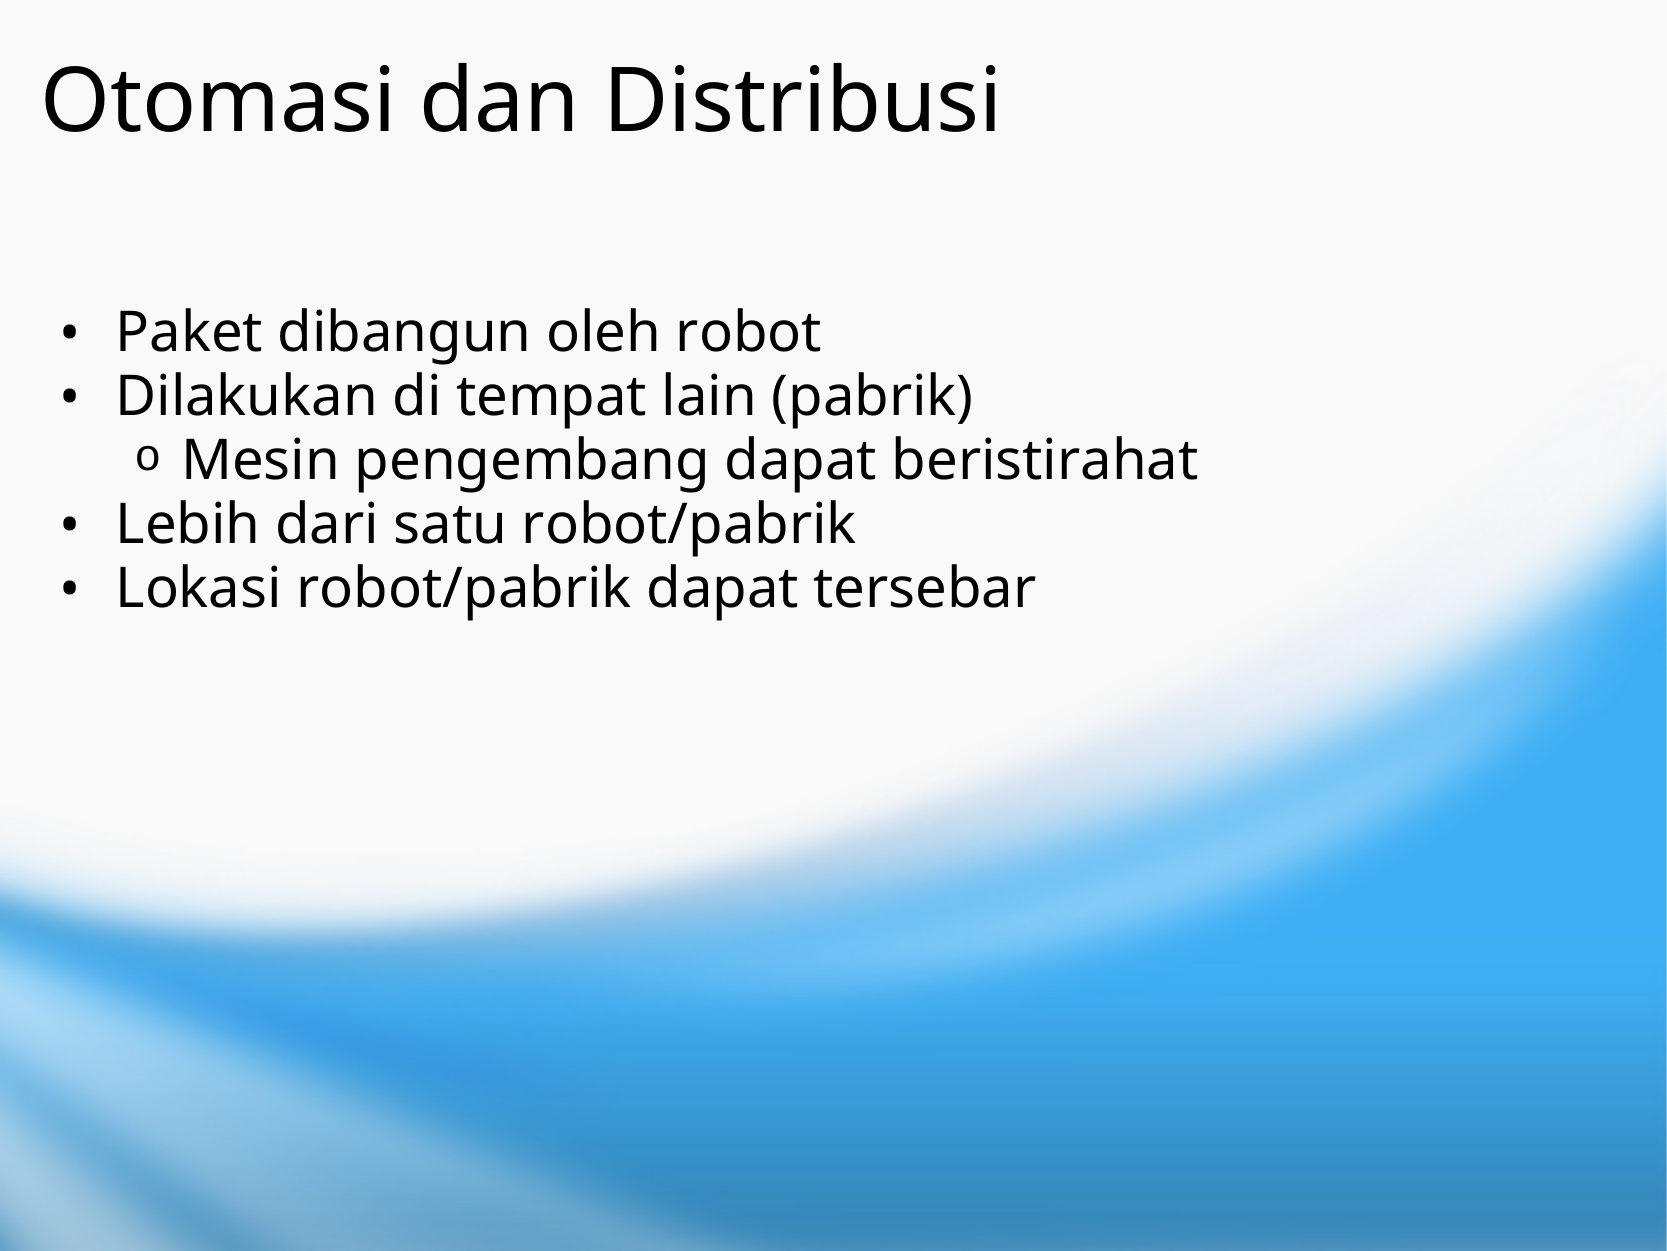

# Otomasi dan Distribusi
Paket dibangun oleh robot
Dilakukan di tempat lain (pabrik)
Mesin pengembang dapat beristirahat
Lebih dari satu robot/pabrik
Lokasi robot/pabrik dapat tersebar